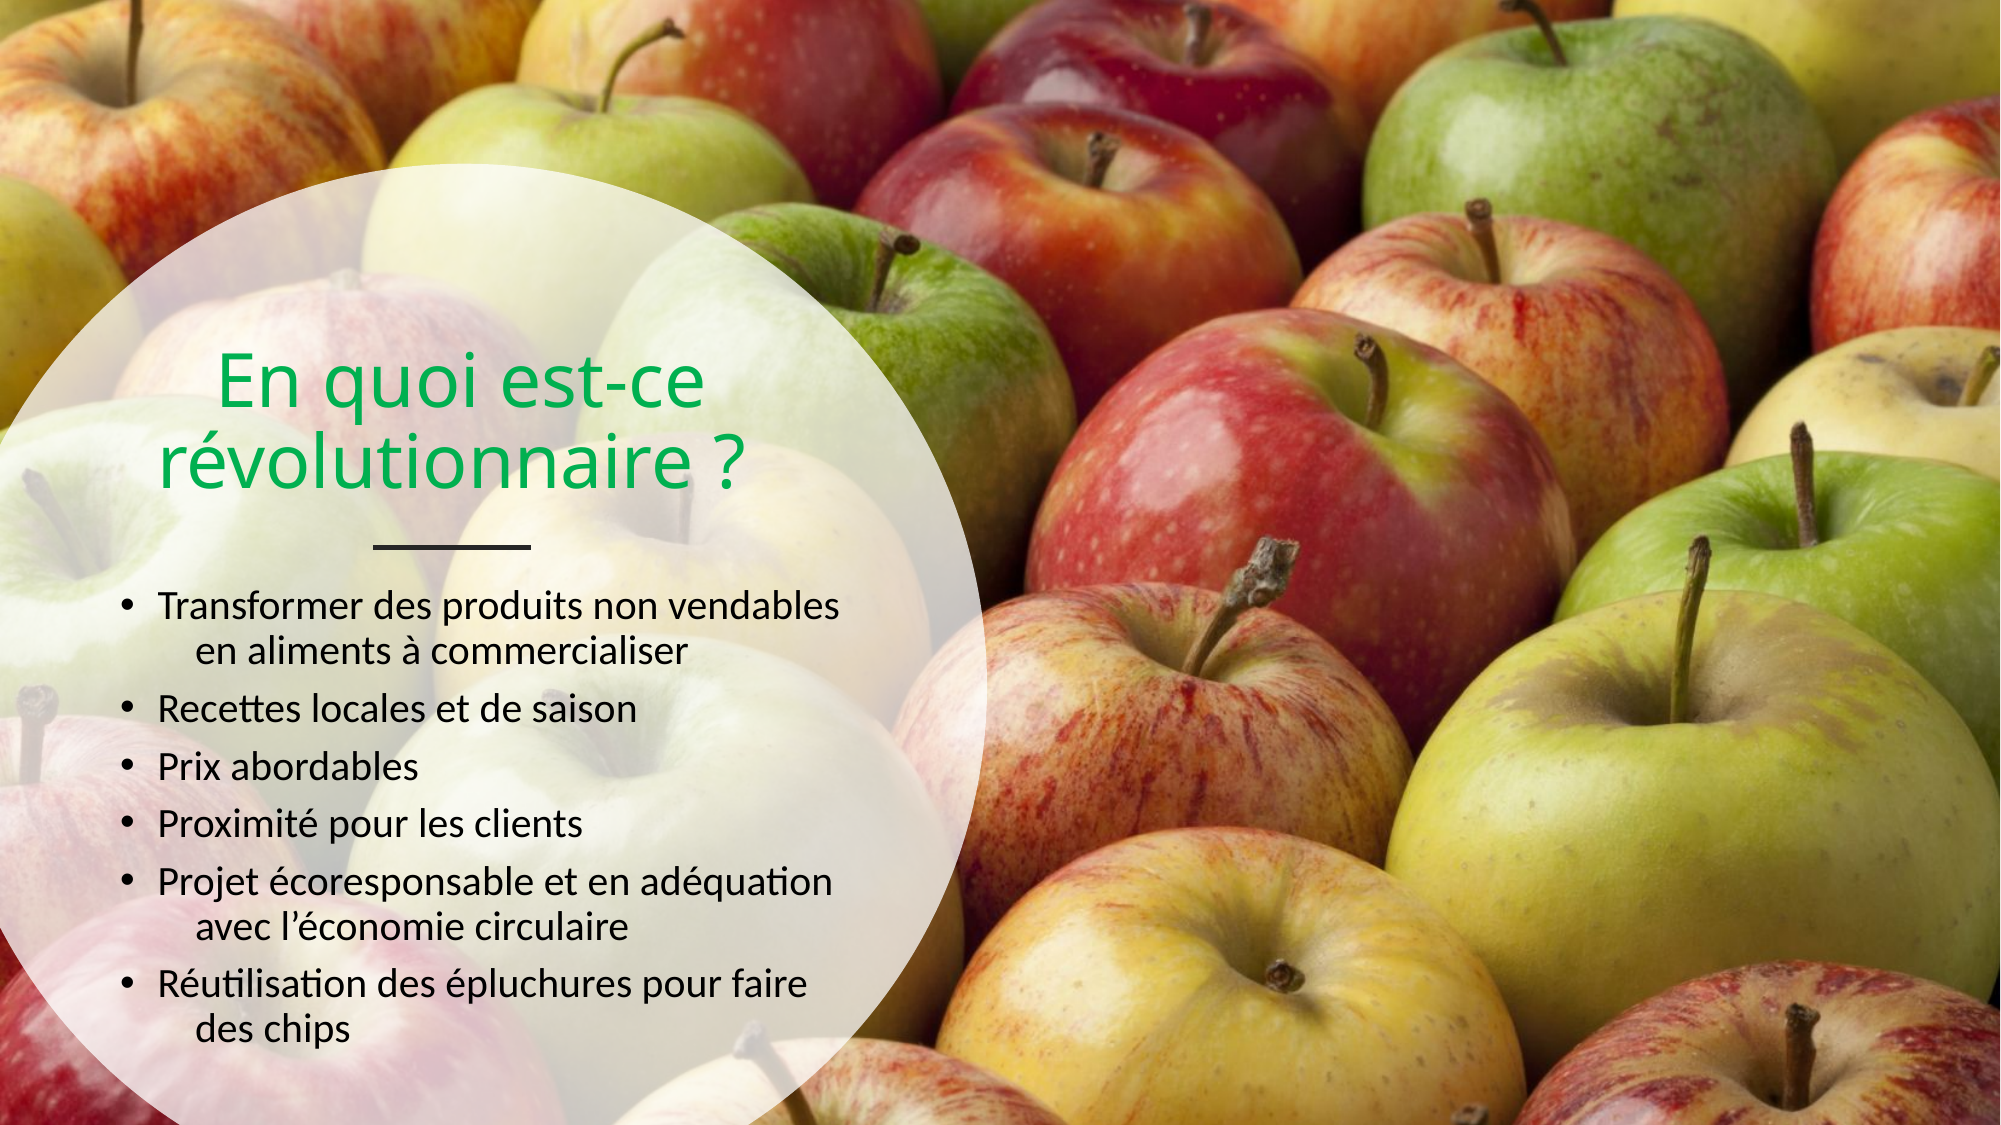

# En quoi est-ce révolutionnaire ?
Transformer des produits non vendables en aliments à commercialiser
Recettes locales et de saison
Prix abordables
Proximité pour les clients
Projet écoresponsable et en adéquation avec l’économie circulaire
Réutilisation des épluchures pour faire des chips